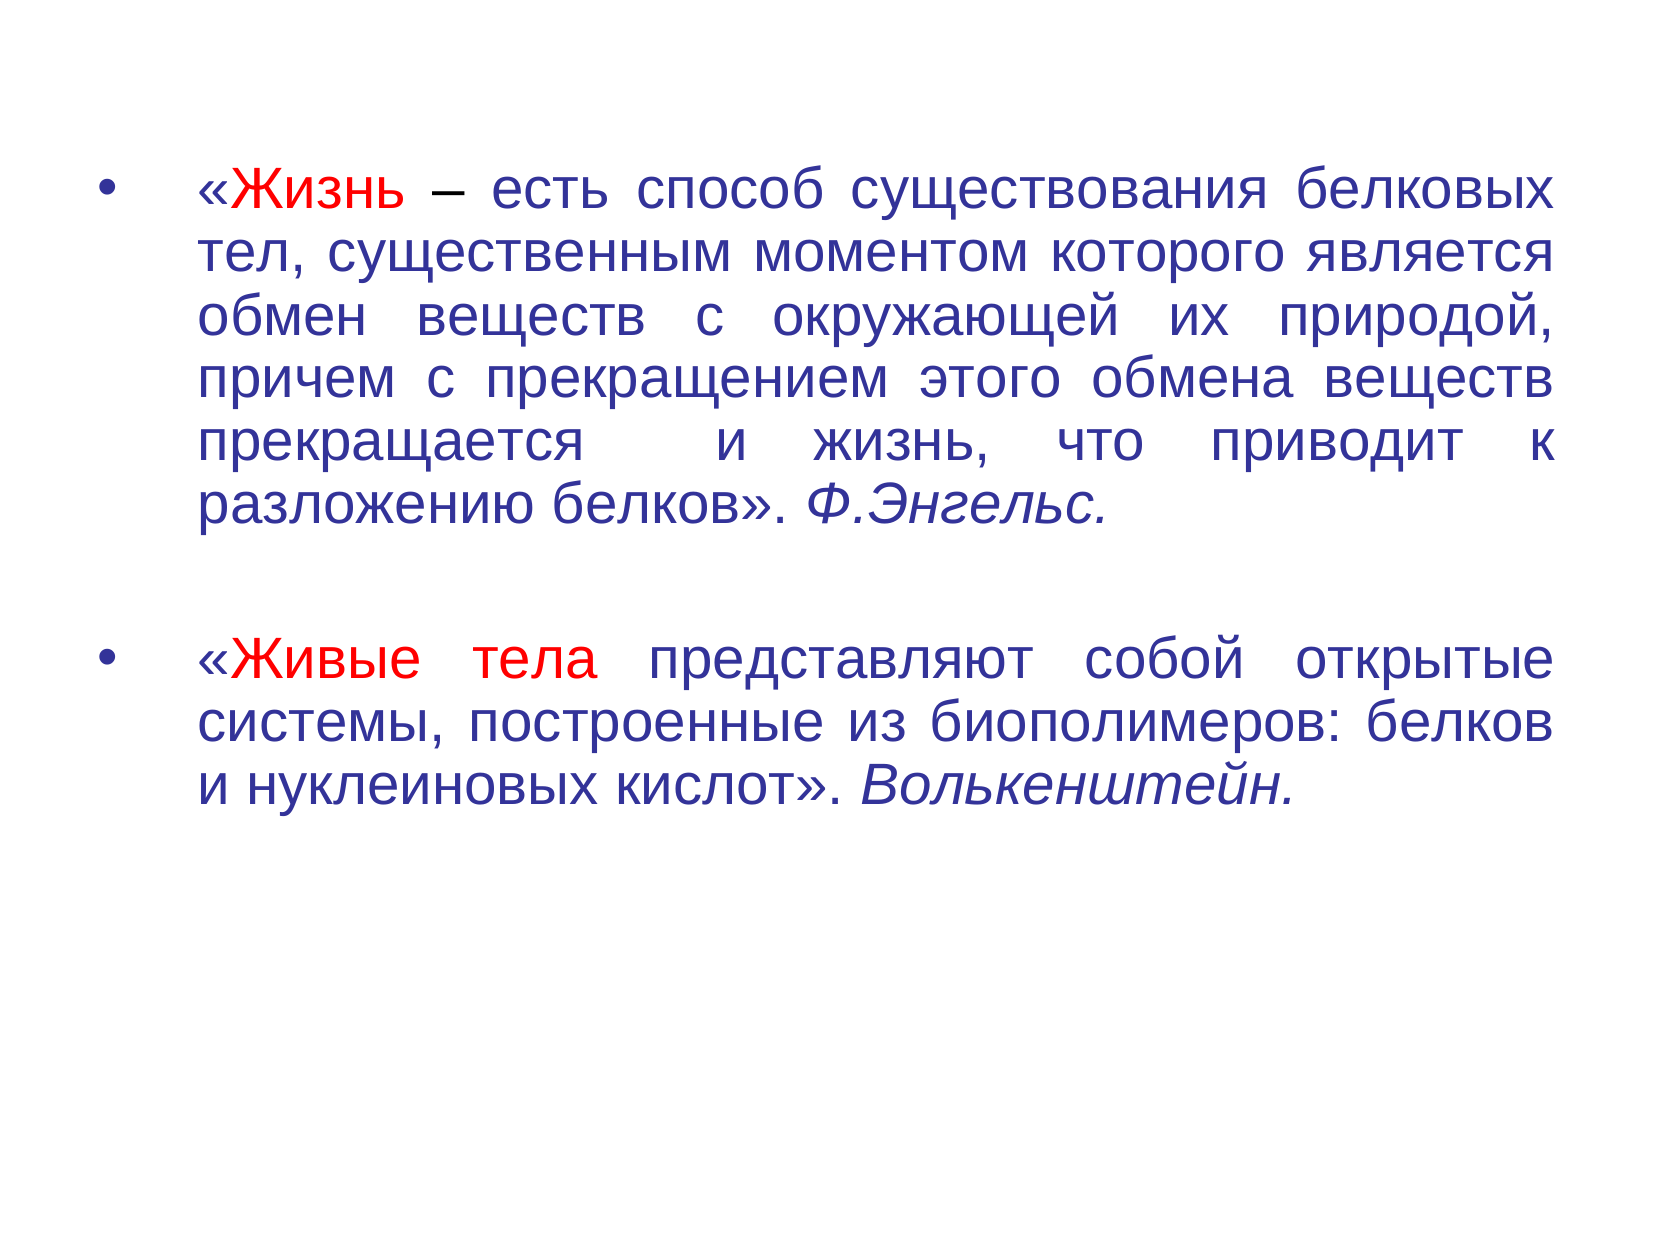

# «Жизнь – есть способ существования белковых тел, существенным моментом которого является обмен веществ с окружающей их природой, причем с прекращением этого обмена веществ прекращается и жизнь, что приводит к разложению белков». Ф.Энгельс.
«Живые тела представляют собой открытые системы, построенные из биополимеров: белков и нуклеиновых кислот». Волькенштейн.